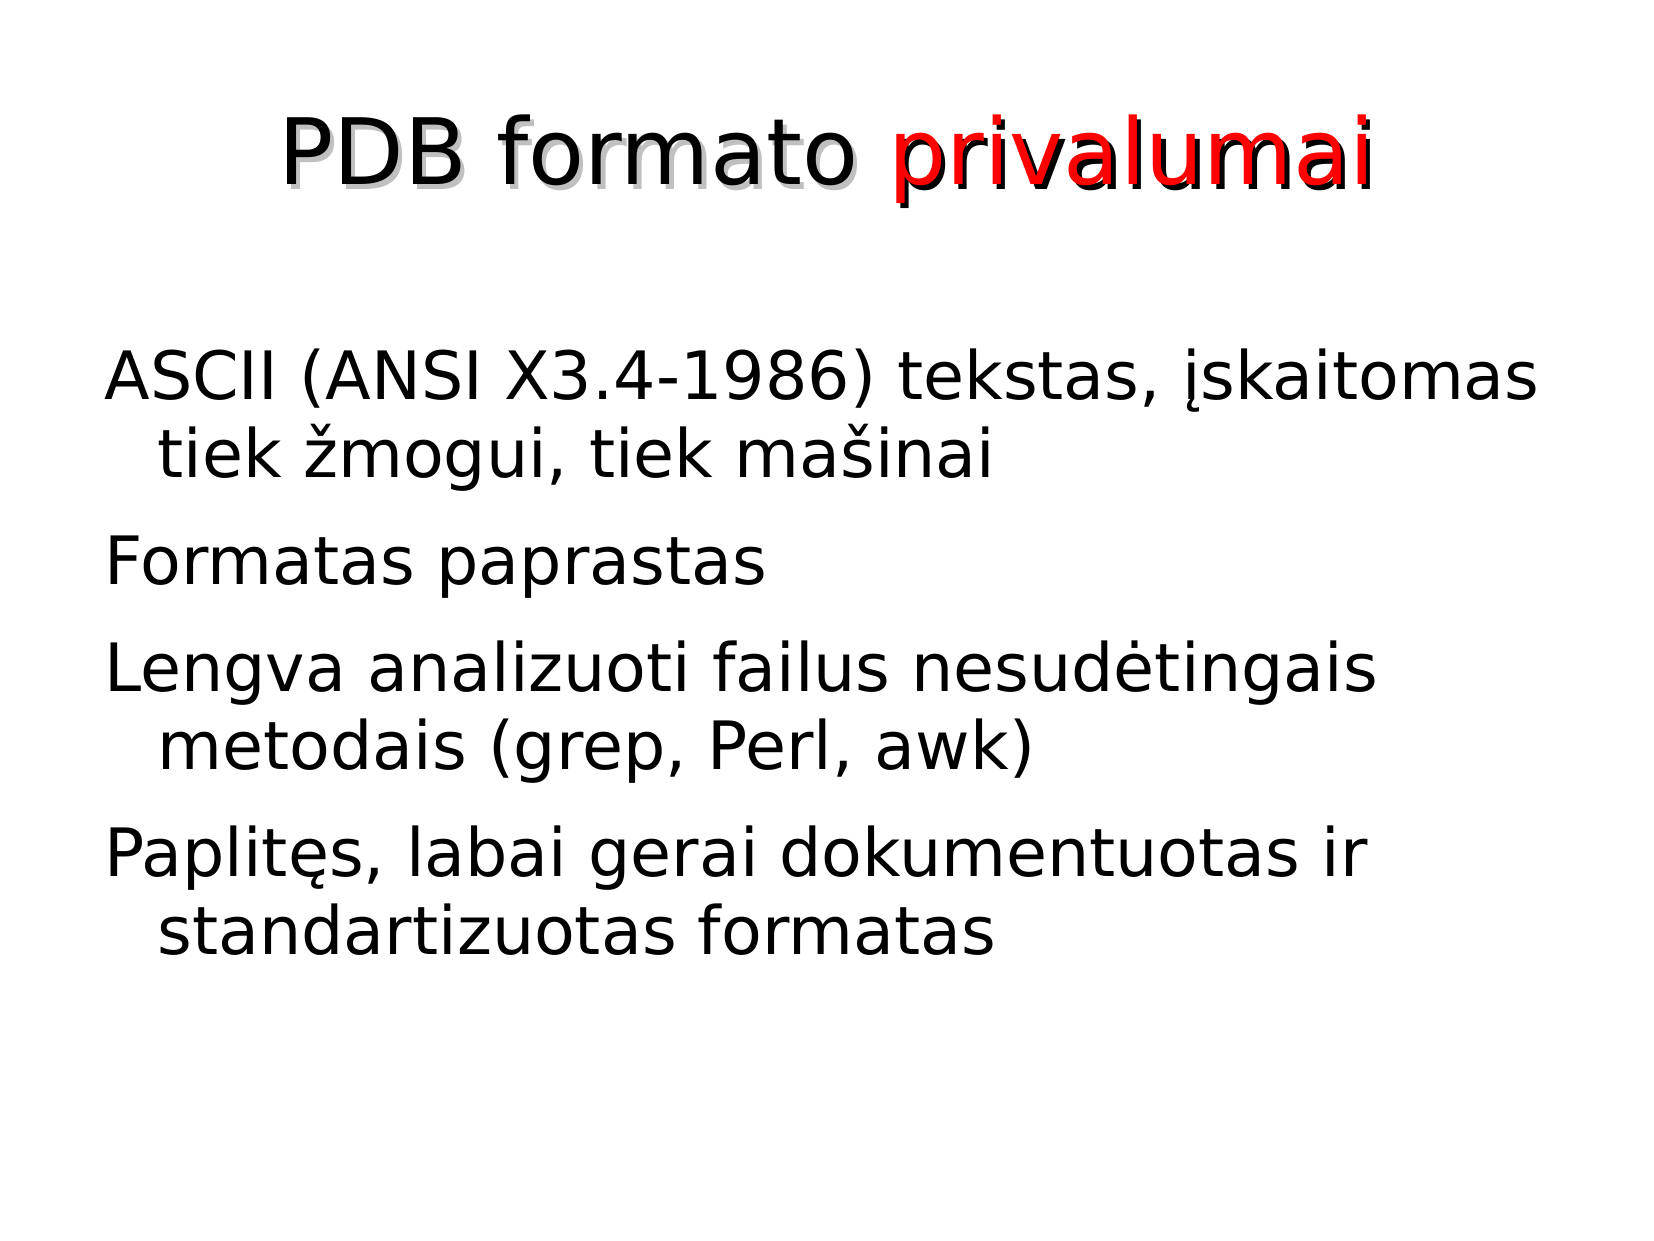

# PDB formato privalumai
ASCII (ANSI X3.4-1986) tekstas, įskaitomas tiek žmogui, tiek mašinai
Formatas paprastas
Lengva analizuoti failus nesudėtingais metodais (grep, Perl, awk)
Paplitęs, labai gerai dokumentuotas ir standartizuotas formatas